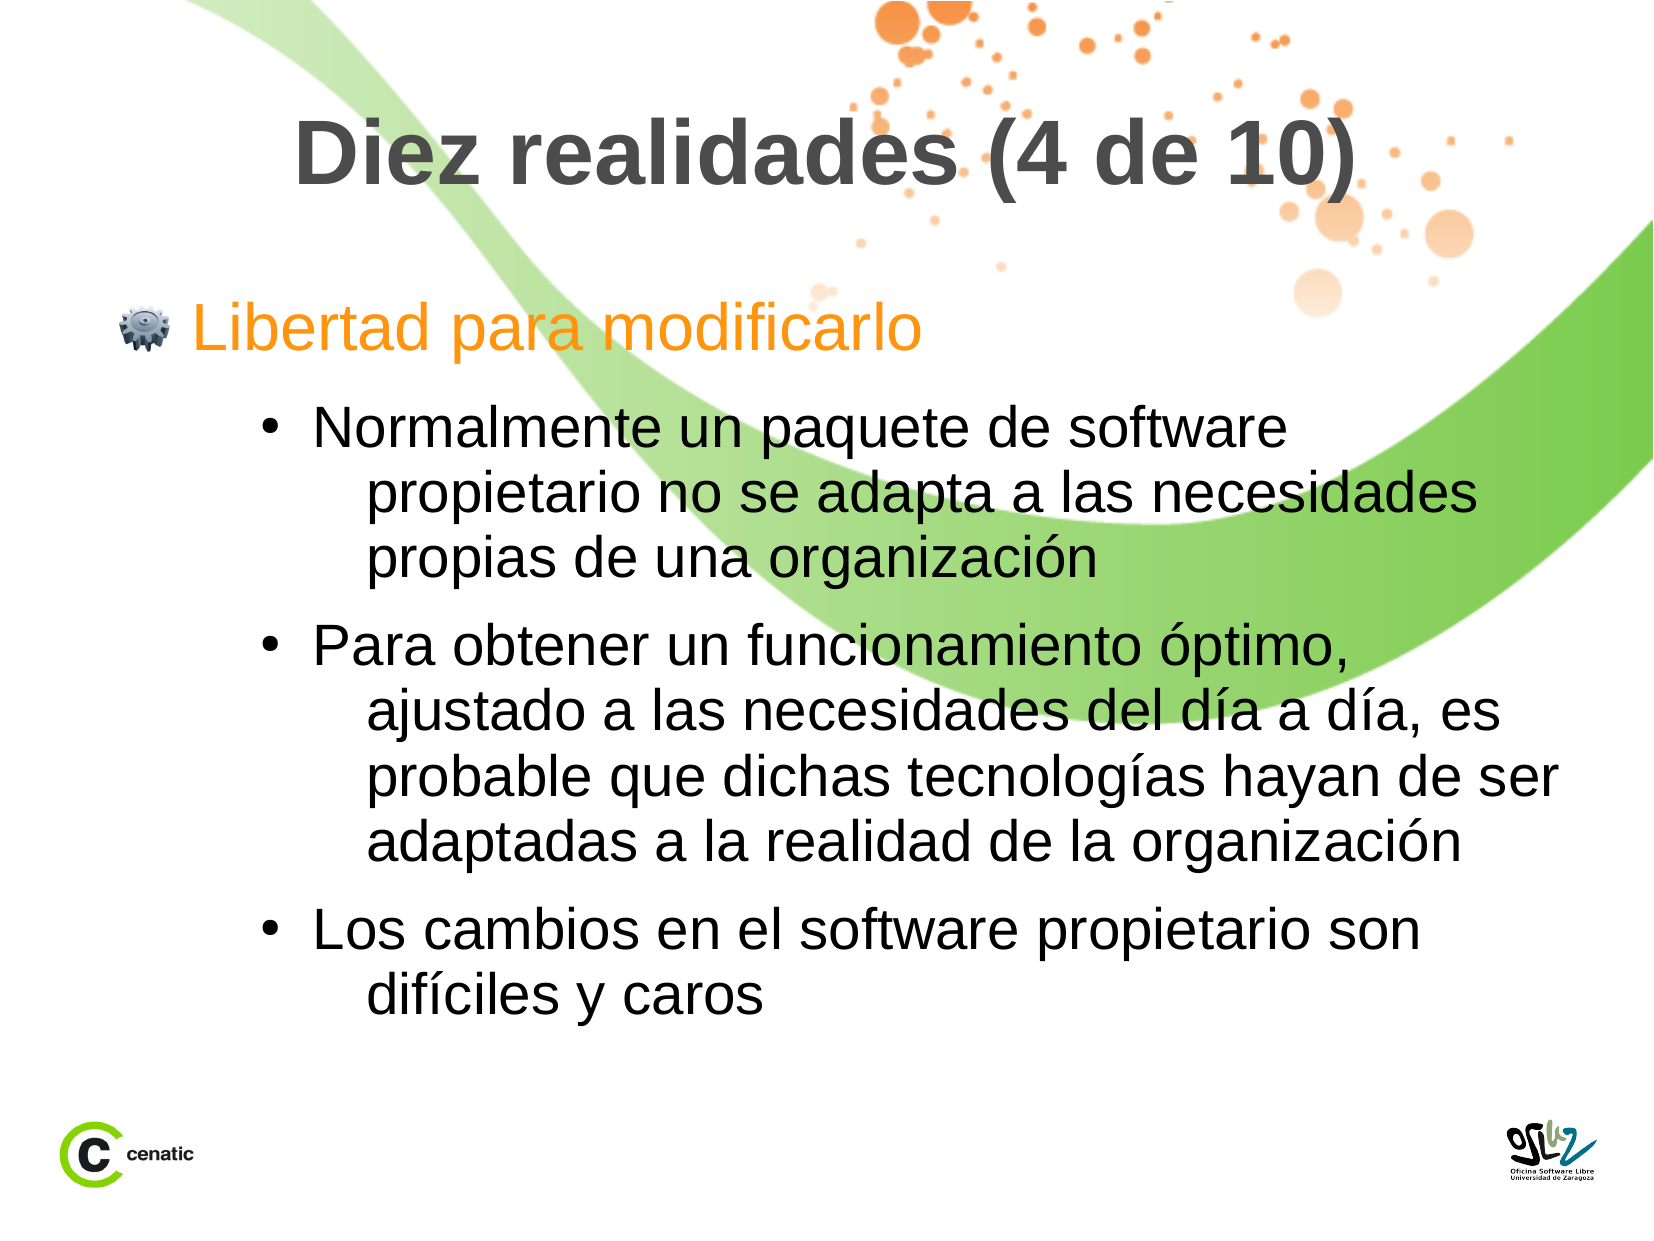

# Diez realidades (4 de 10)
Libertad para modificarlo
Normalmente un paquete de software propietario no se adapta a las necesidades propias de una organización
Para obtener un funcionamiento óptimo, ajustado a las necesidades del día a día, es probable que dichas tecnologías hayan de ser adaptadas a la realidad de la organización
Los cambios en el software propietario son difíciles y caros